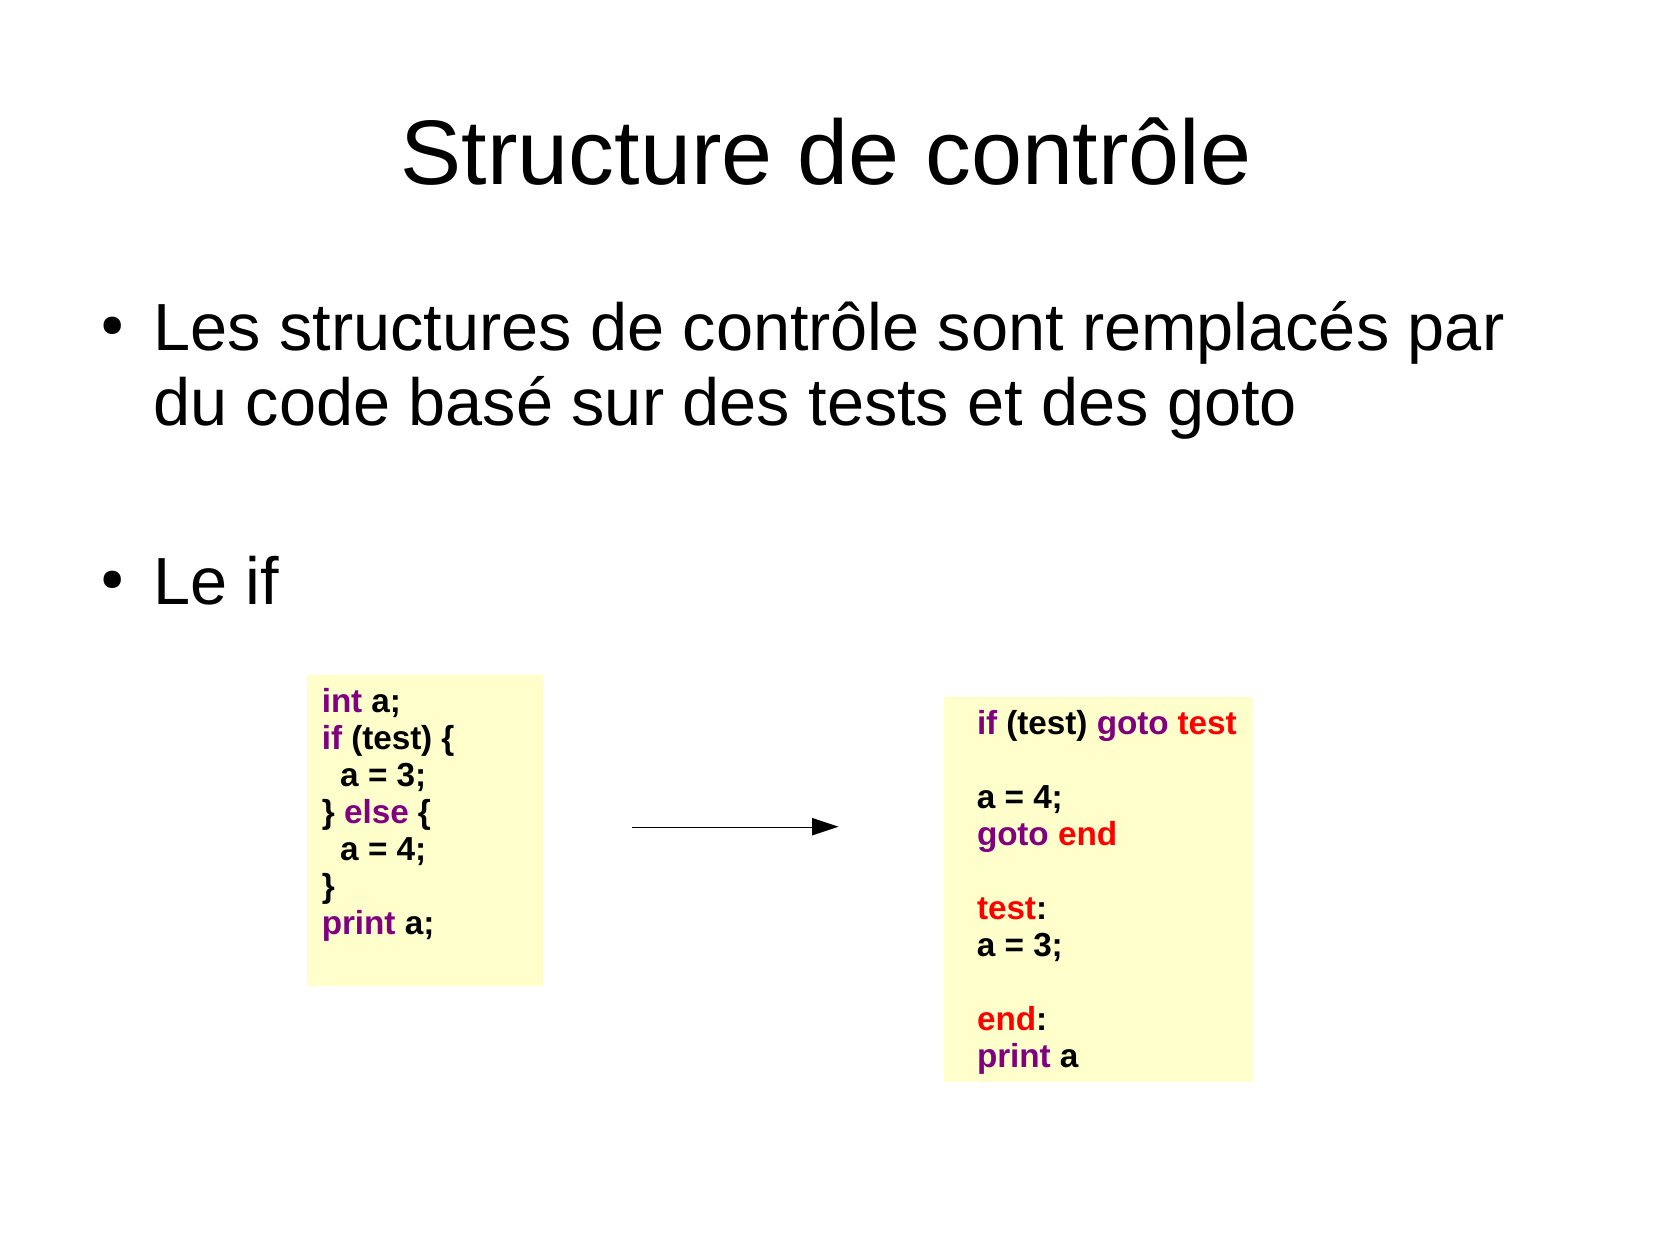

# Structure de contrôle
Les structures de contrôle sont remplacés par du code basé sur des tests et des goto
Le if
int a;
if (test) {
 a = 3;
} else {
 a = 4;
}
print a;
 if (test) goto test
 a = 4;
 goto end
 test:
 a = 3;
 end:
 print a